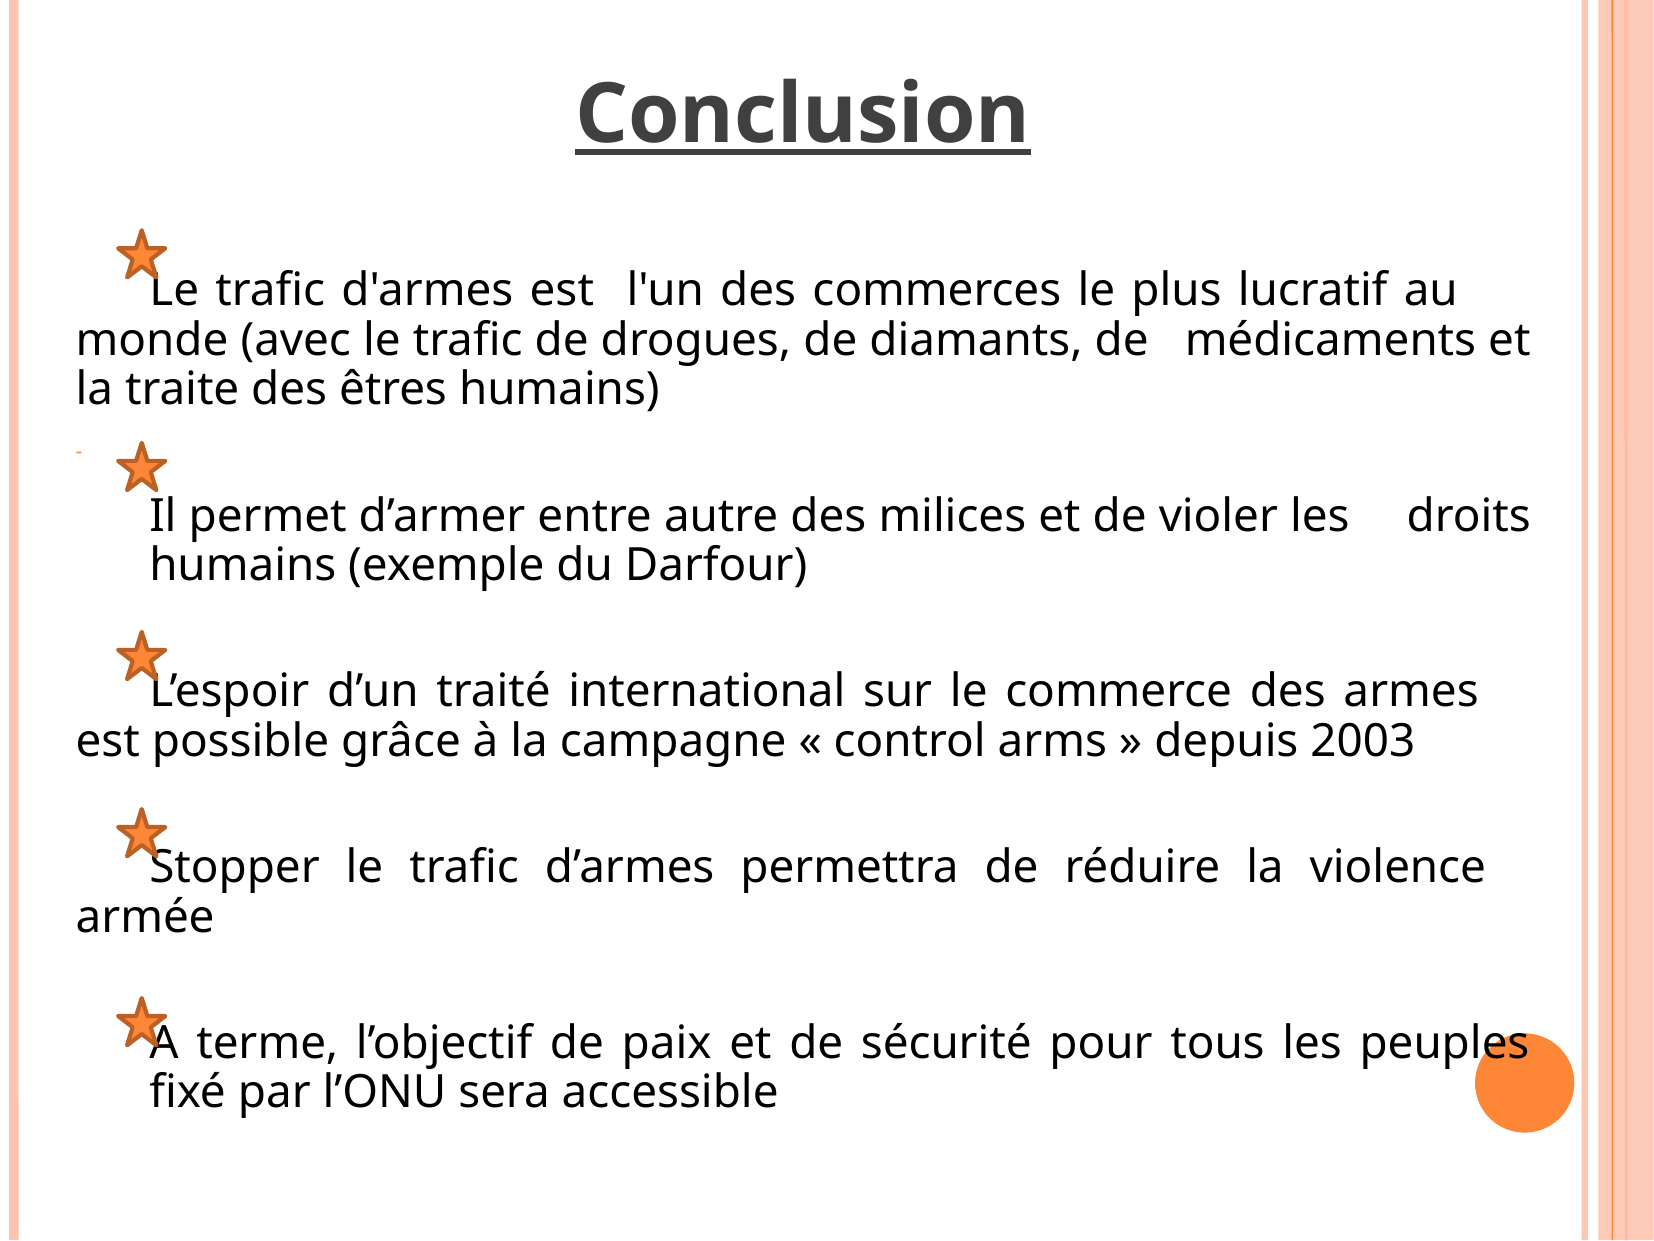

# Conclusion
	Le trafic d'armes est l'un des commerces le plus lucratif au 	monde (avec le trafic de drogues, de diamants, de 	médicaments et la traite des êtres humains)
	Il permet d’armer entre autre des milices et de violer les 	droits 	humains (exemple du Darfour)
	L’espoir d’un traité international sur le commerce des armes 	est possible grâce à la campagne « control arms » depuis 2003
	Stopper le trafic d’armes permettra de réduire la violence 	armée
	A terme, l’objectif de paix et de sécurité pour tous les peuples 	fixé par l’ONU sera accessible